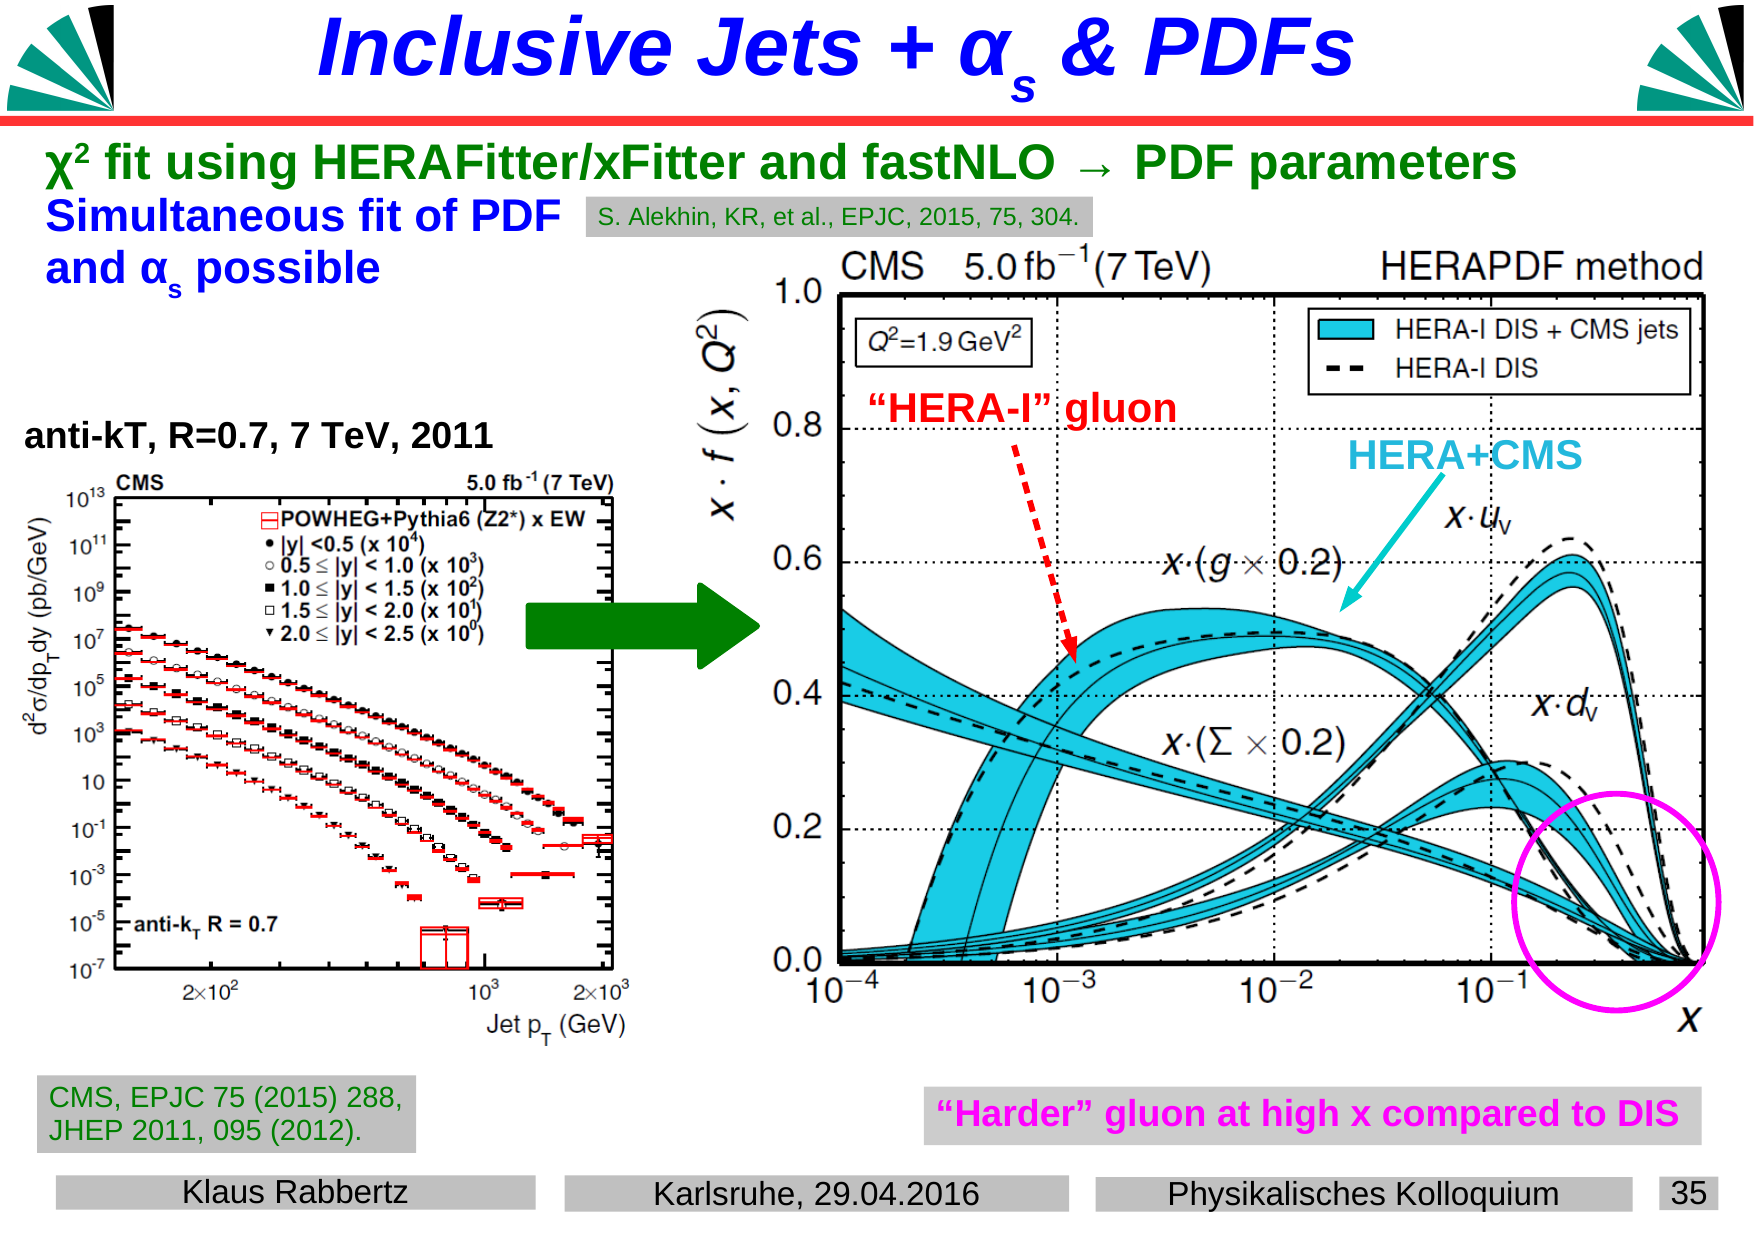

# Inclusive Jets + αs & PDFs
χ2 fit using HERAFitter/xFitter and fastNLO → PDF parameters
Simultaneous fit of PDF
and αs possible
S. Alekhin, KR, et al., EPJC, 2015, 75, 304.
“HERA-I” gluon
anti-kT, R=0.7, 7 TeV, 2011
HERA+CMS
CMS, EPJC 75 (2015) 288,
JHEP 2011, 095 (2012).
“Harder” gluon at high x compared to DIS